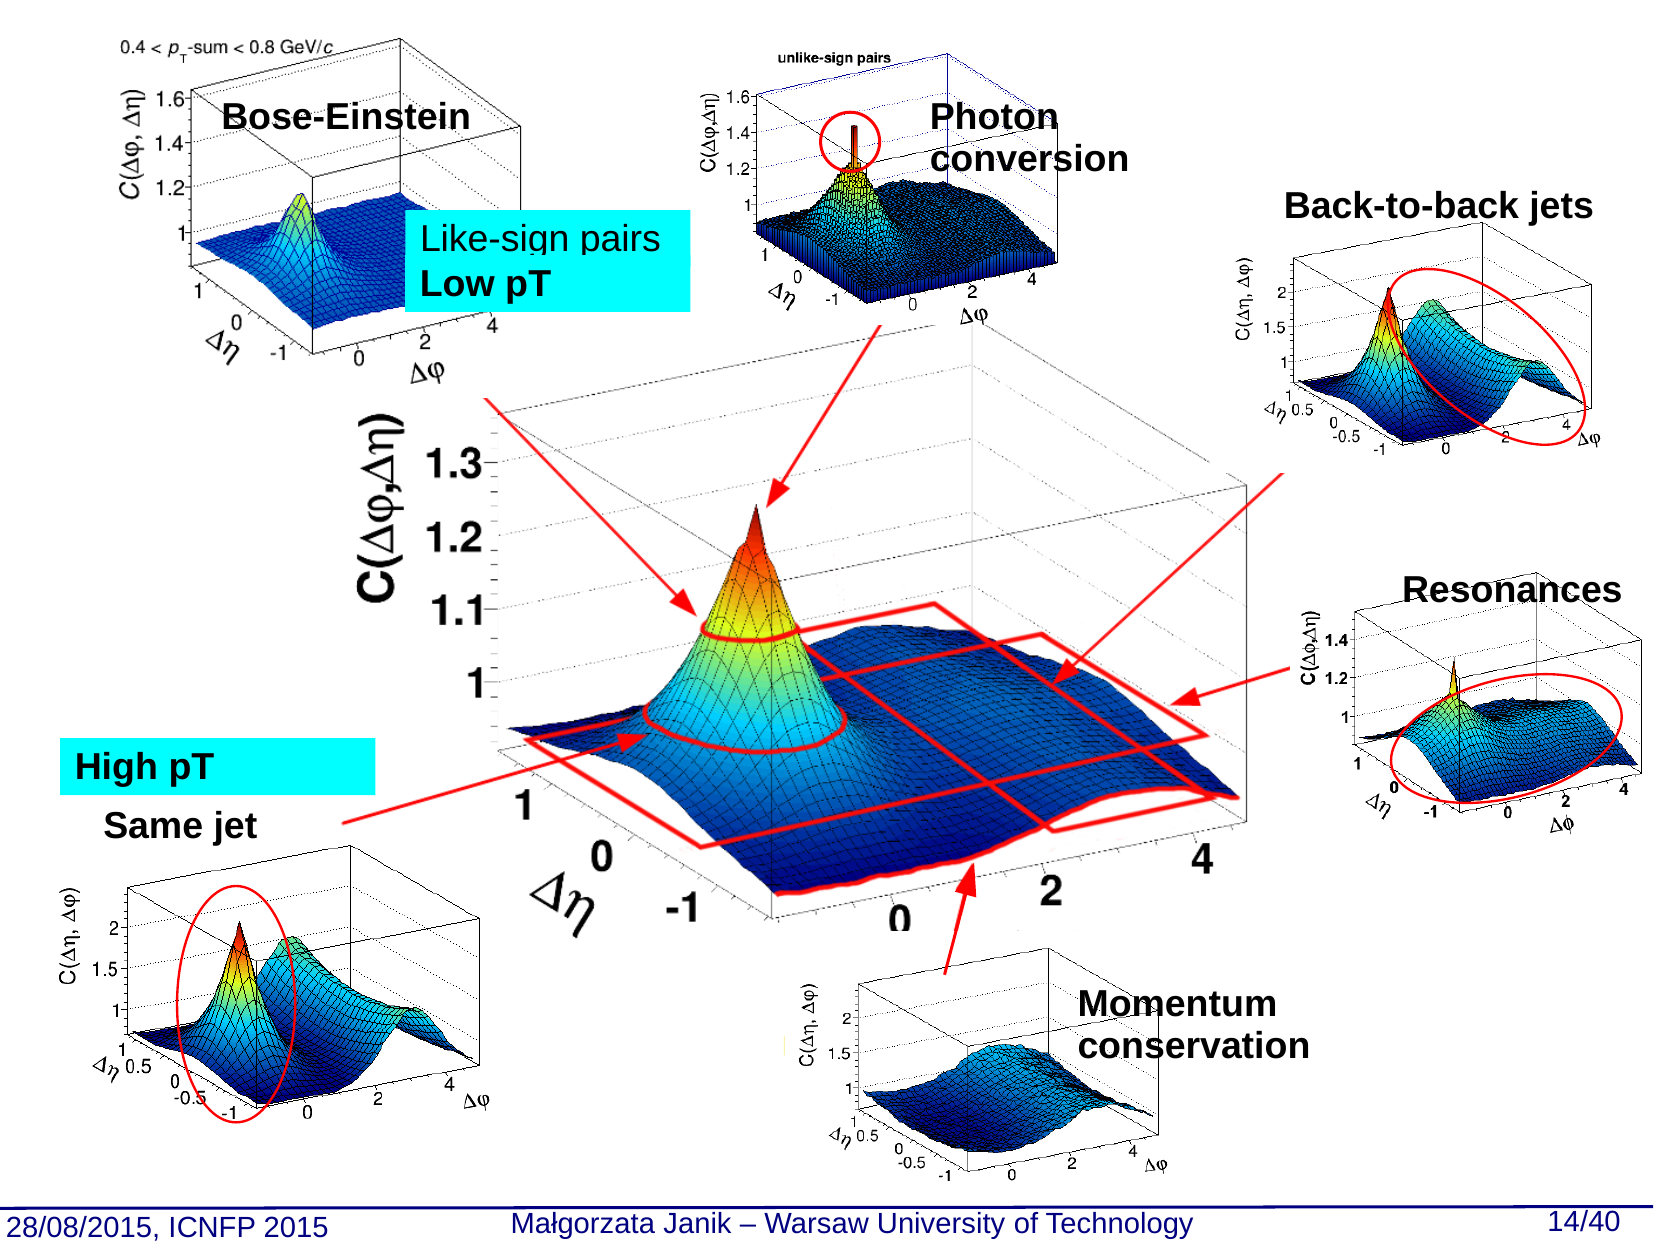

Bose-Einstein
Photon conversion
Back-to-back jets
Like-sign pairs
Low pT
Resonances
High pT
Same jet
Momentum conservation